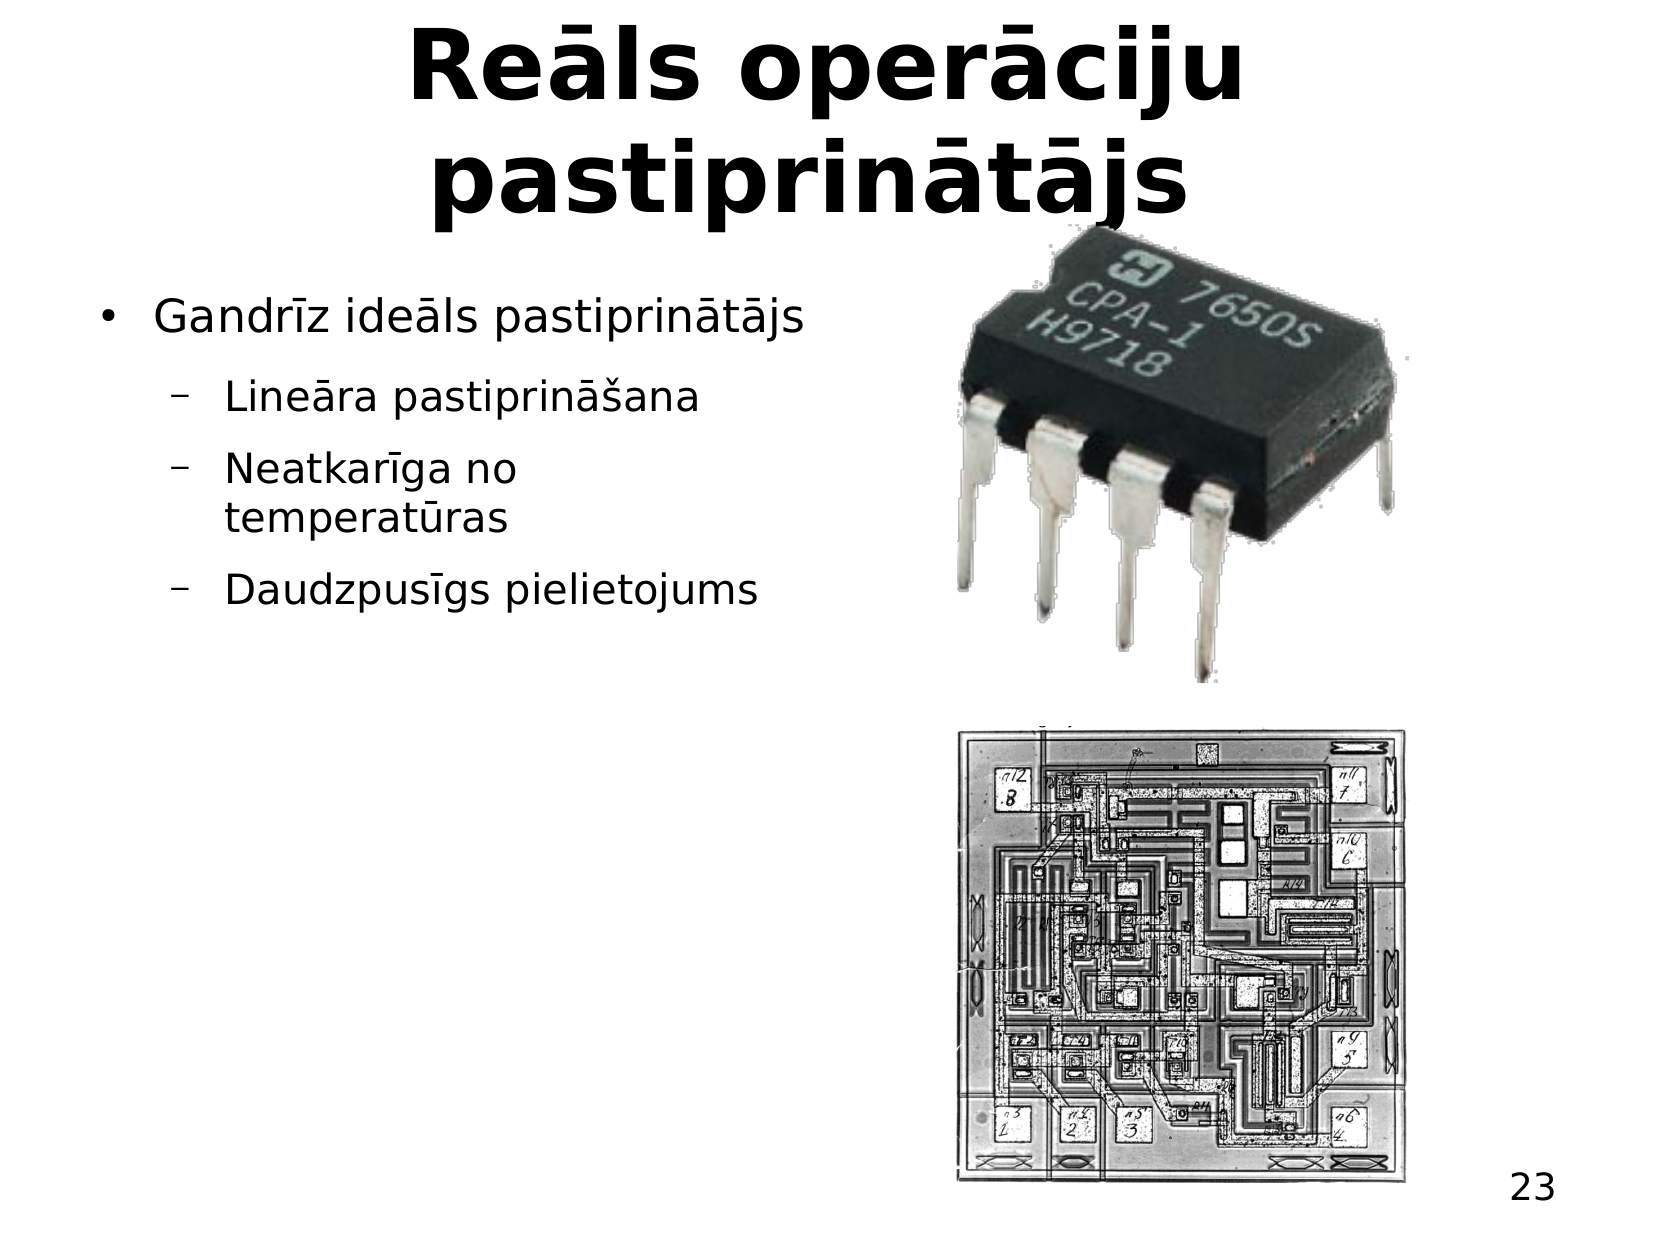

Reāls operāciju pastiprinātājs
# Gandrīz ideāls pastiprinātājs
Lineāra pastiprināšana
Neatkarīga no temperatūras
Daudzpusīgs pielietojums